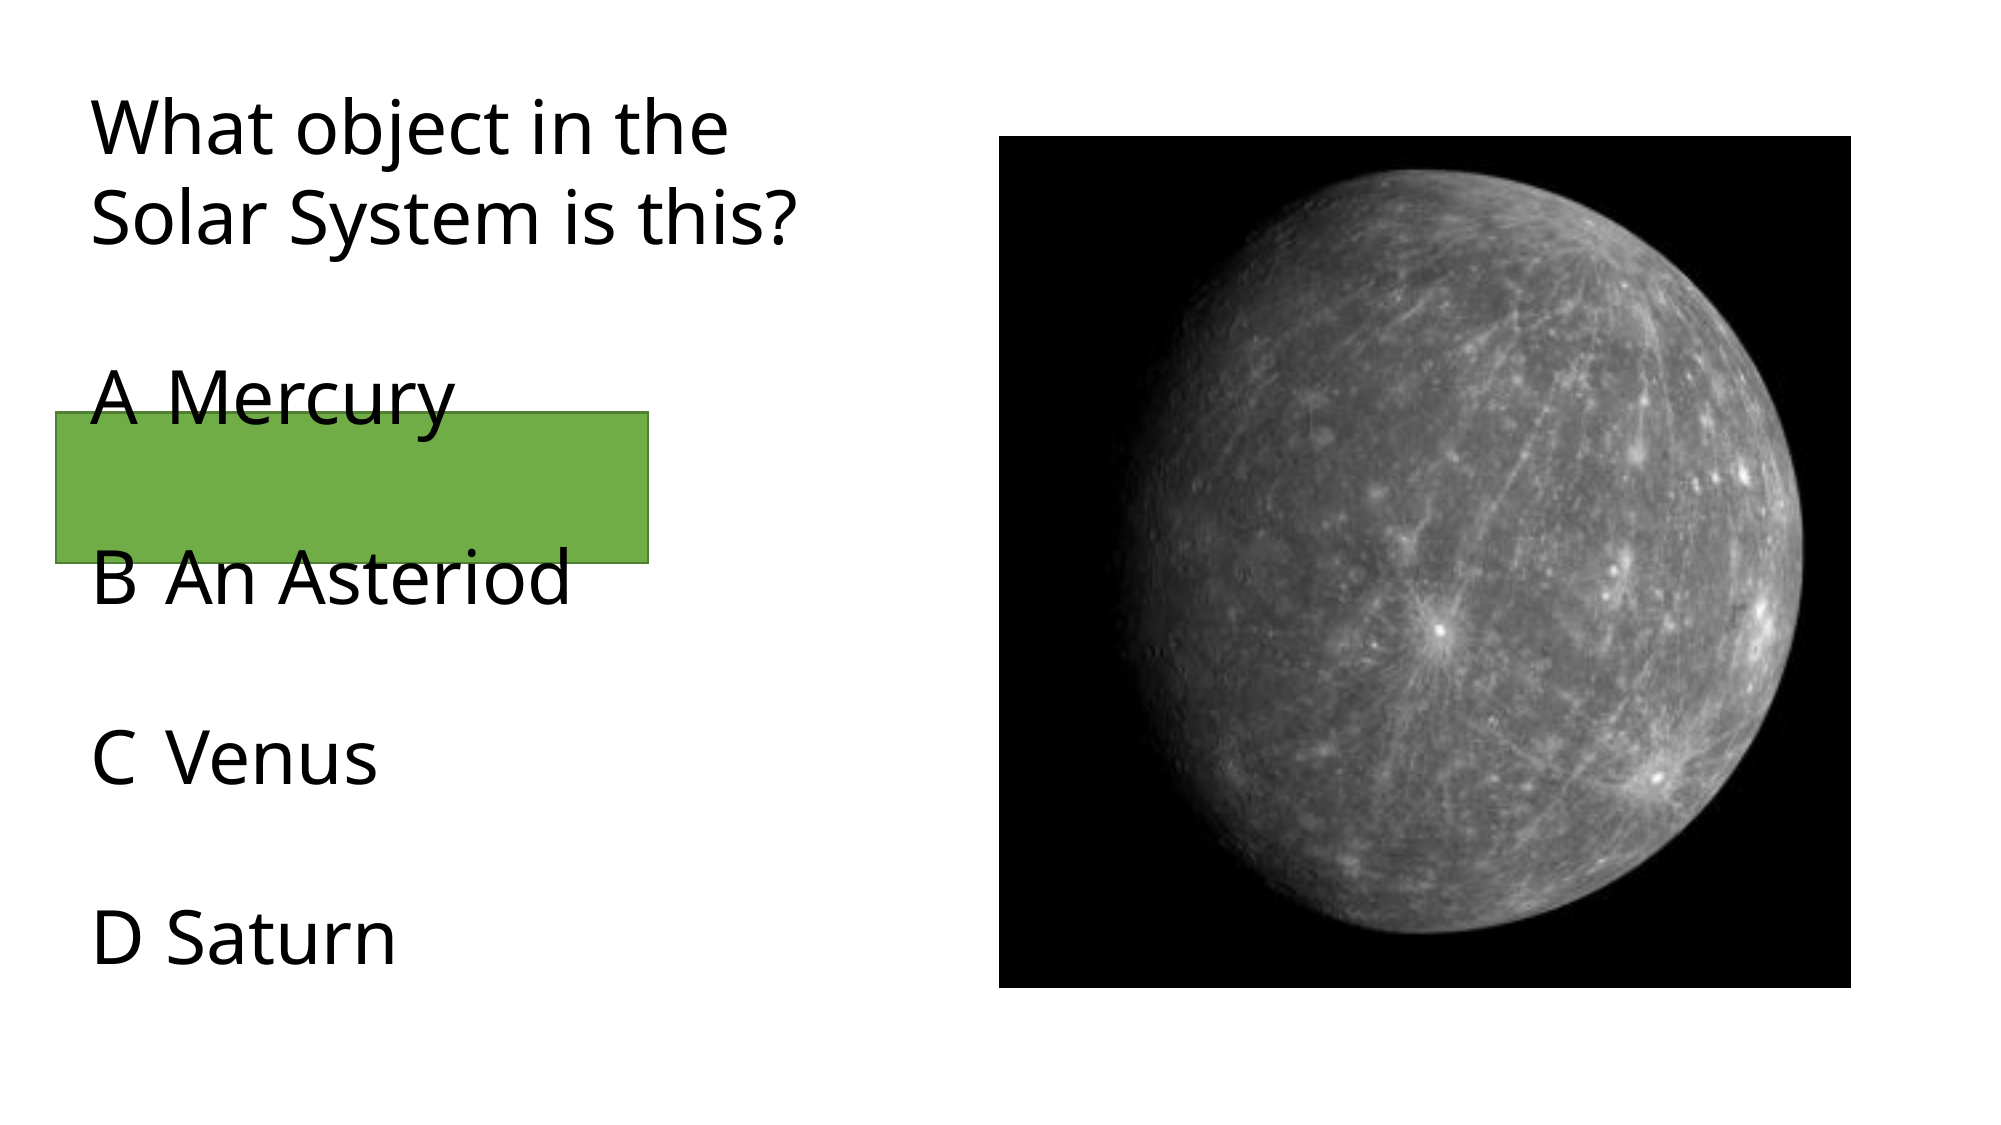

What object in the Solar System is this?
A	Mercury
B	An Asteriod
C	Venus
D	Saturn